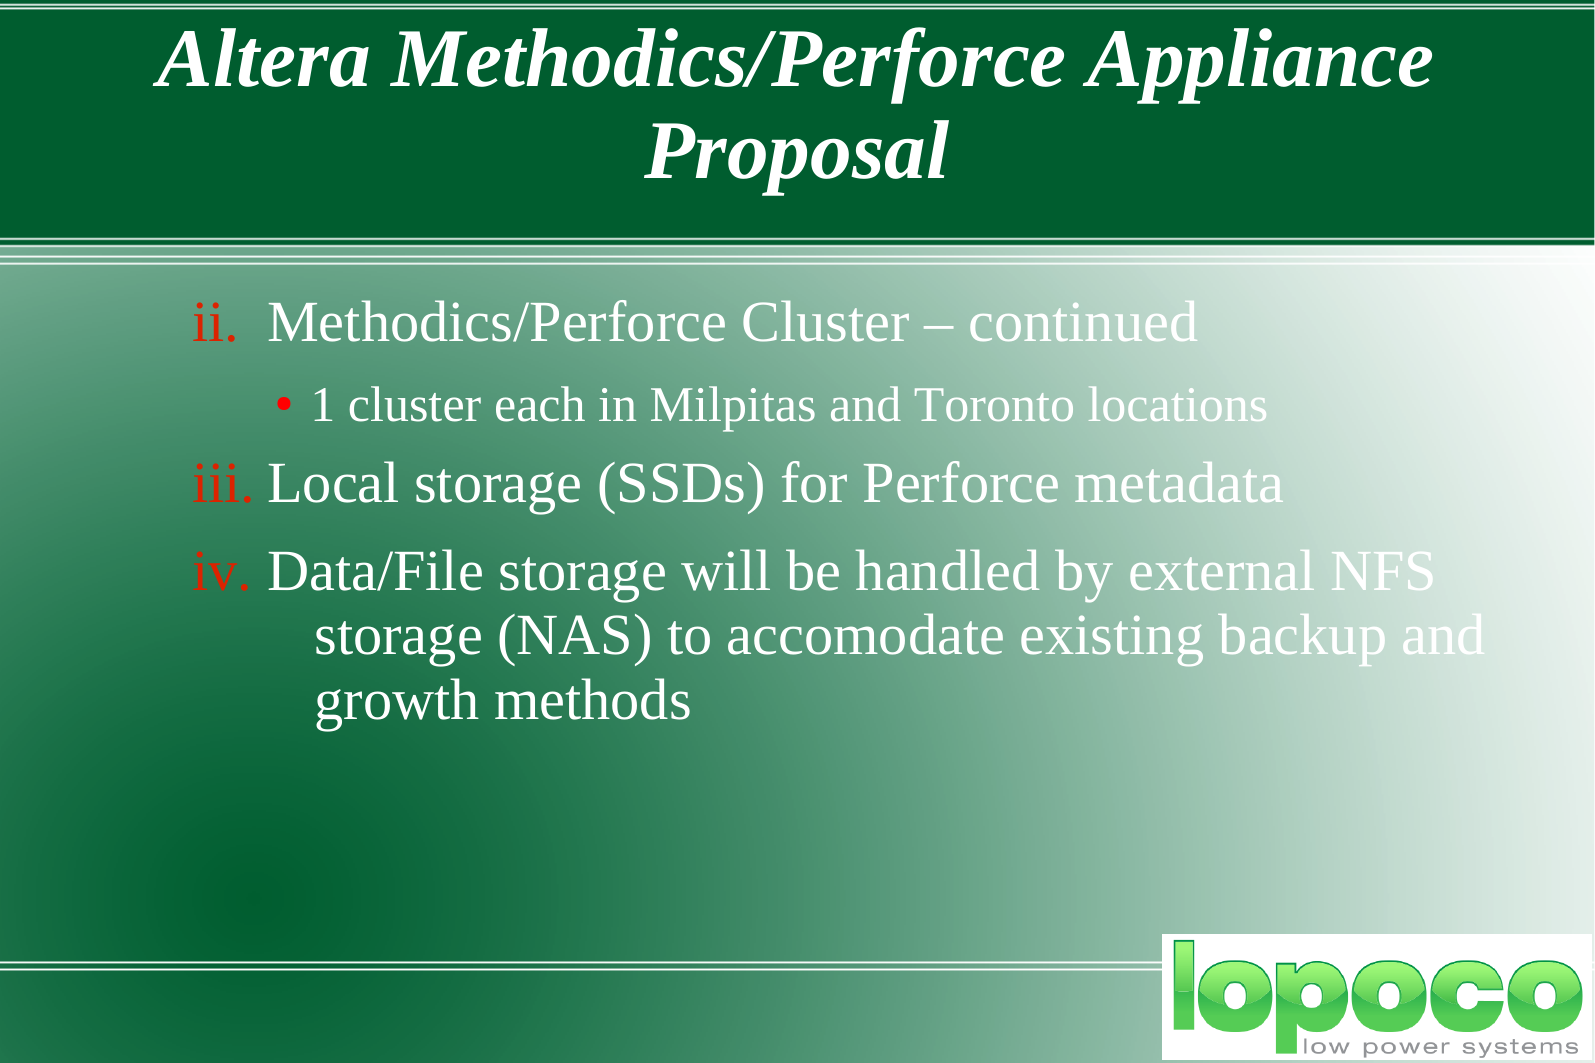

# Altera Methodics/Perforce Appliance Proposal
Methodics/Perforce Cluster – continued
1 cluster each in Milpitas and Toronto locations
Local storage (SSDs) for Perforce metadata
Data/File storage will be handled by external NFS storage (NAS) to accomodate existing backup and growth methods